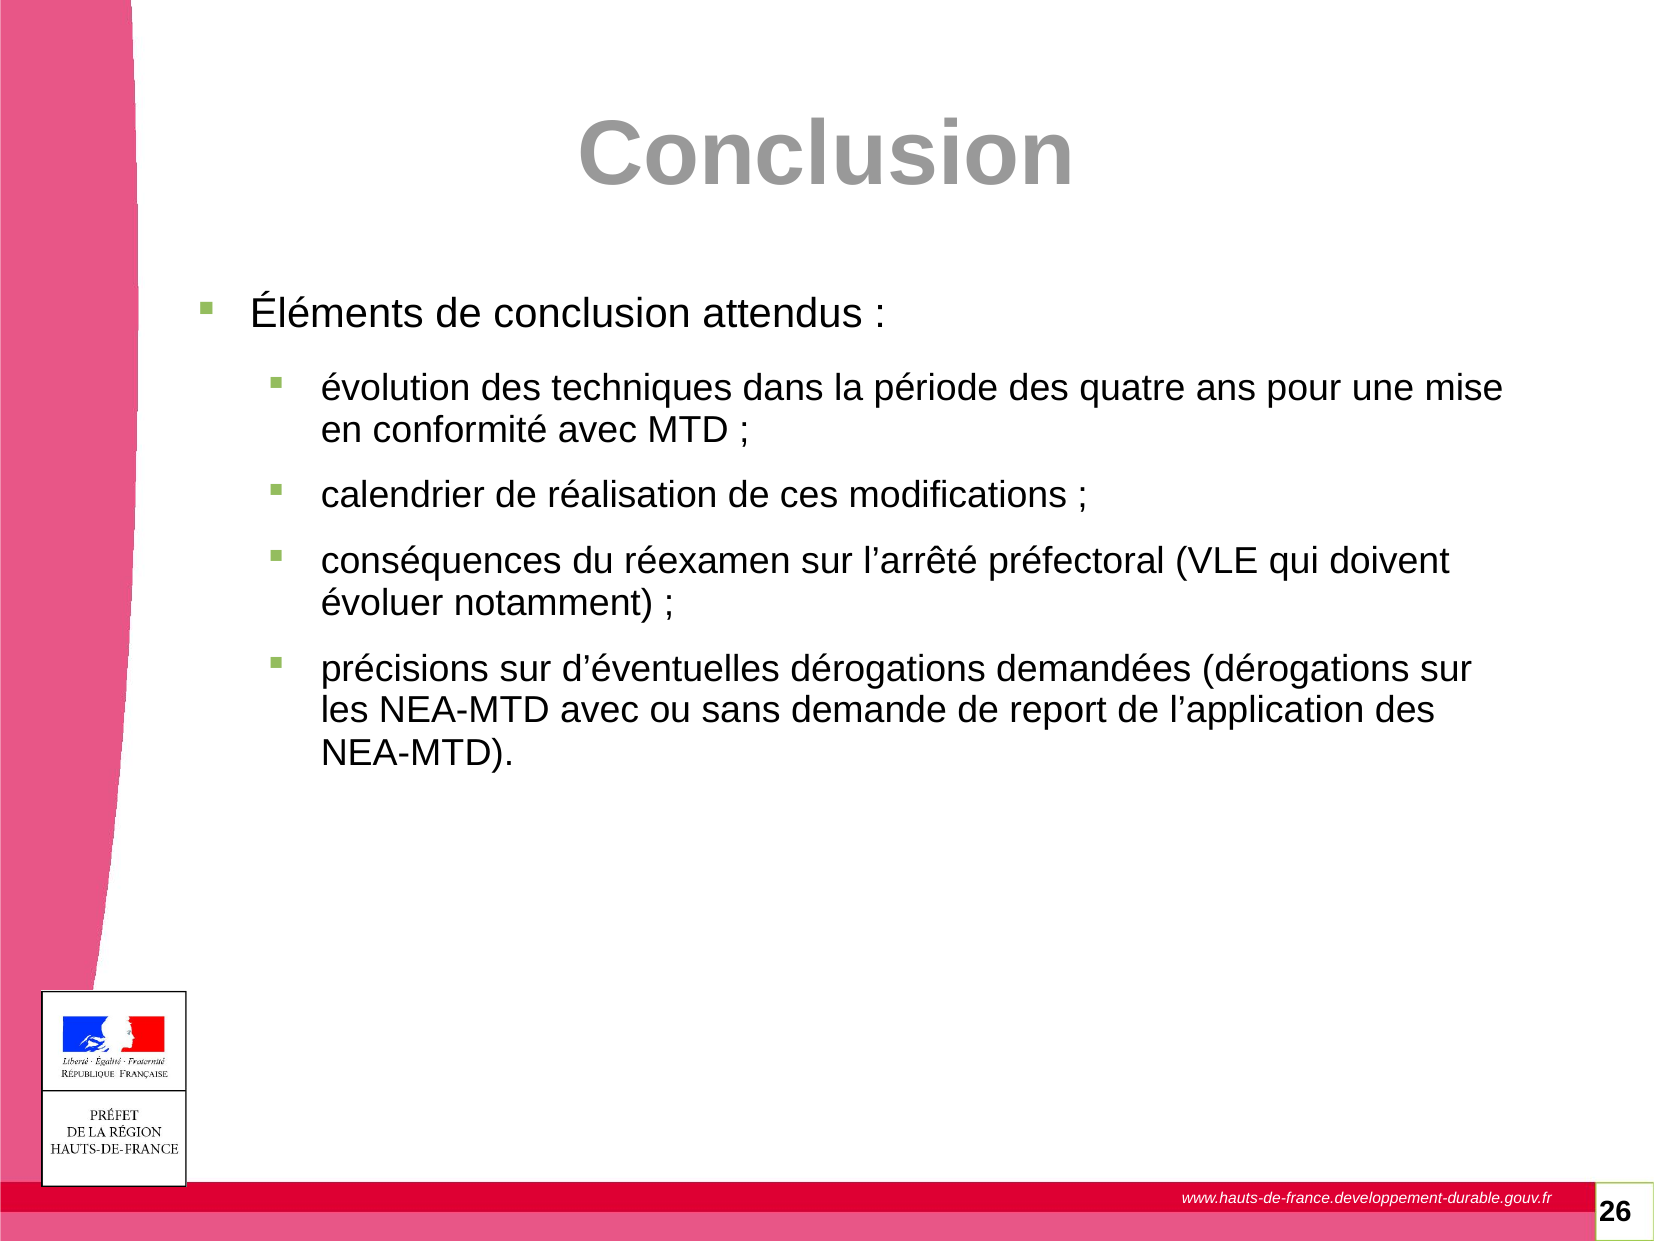

# Conclusion
Éléments de conclusion attendus :
évolution des techniques dans la période des quatre ans pour une mise en conformité avec MTD ;
calendrier de réalisation de ces modifications ;
conséquences du réexamen sur l’arrêté préfectoral (VLE qui doivent évoluer notamment) ;
précisions sur d’éventuelles dérogations demandées (dérogations sur les NEA-MTD avec ou sans demande de report de l’application des NEA-MTD).
26